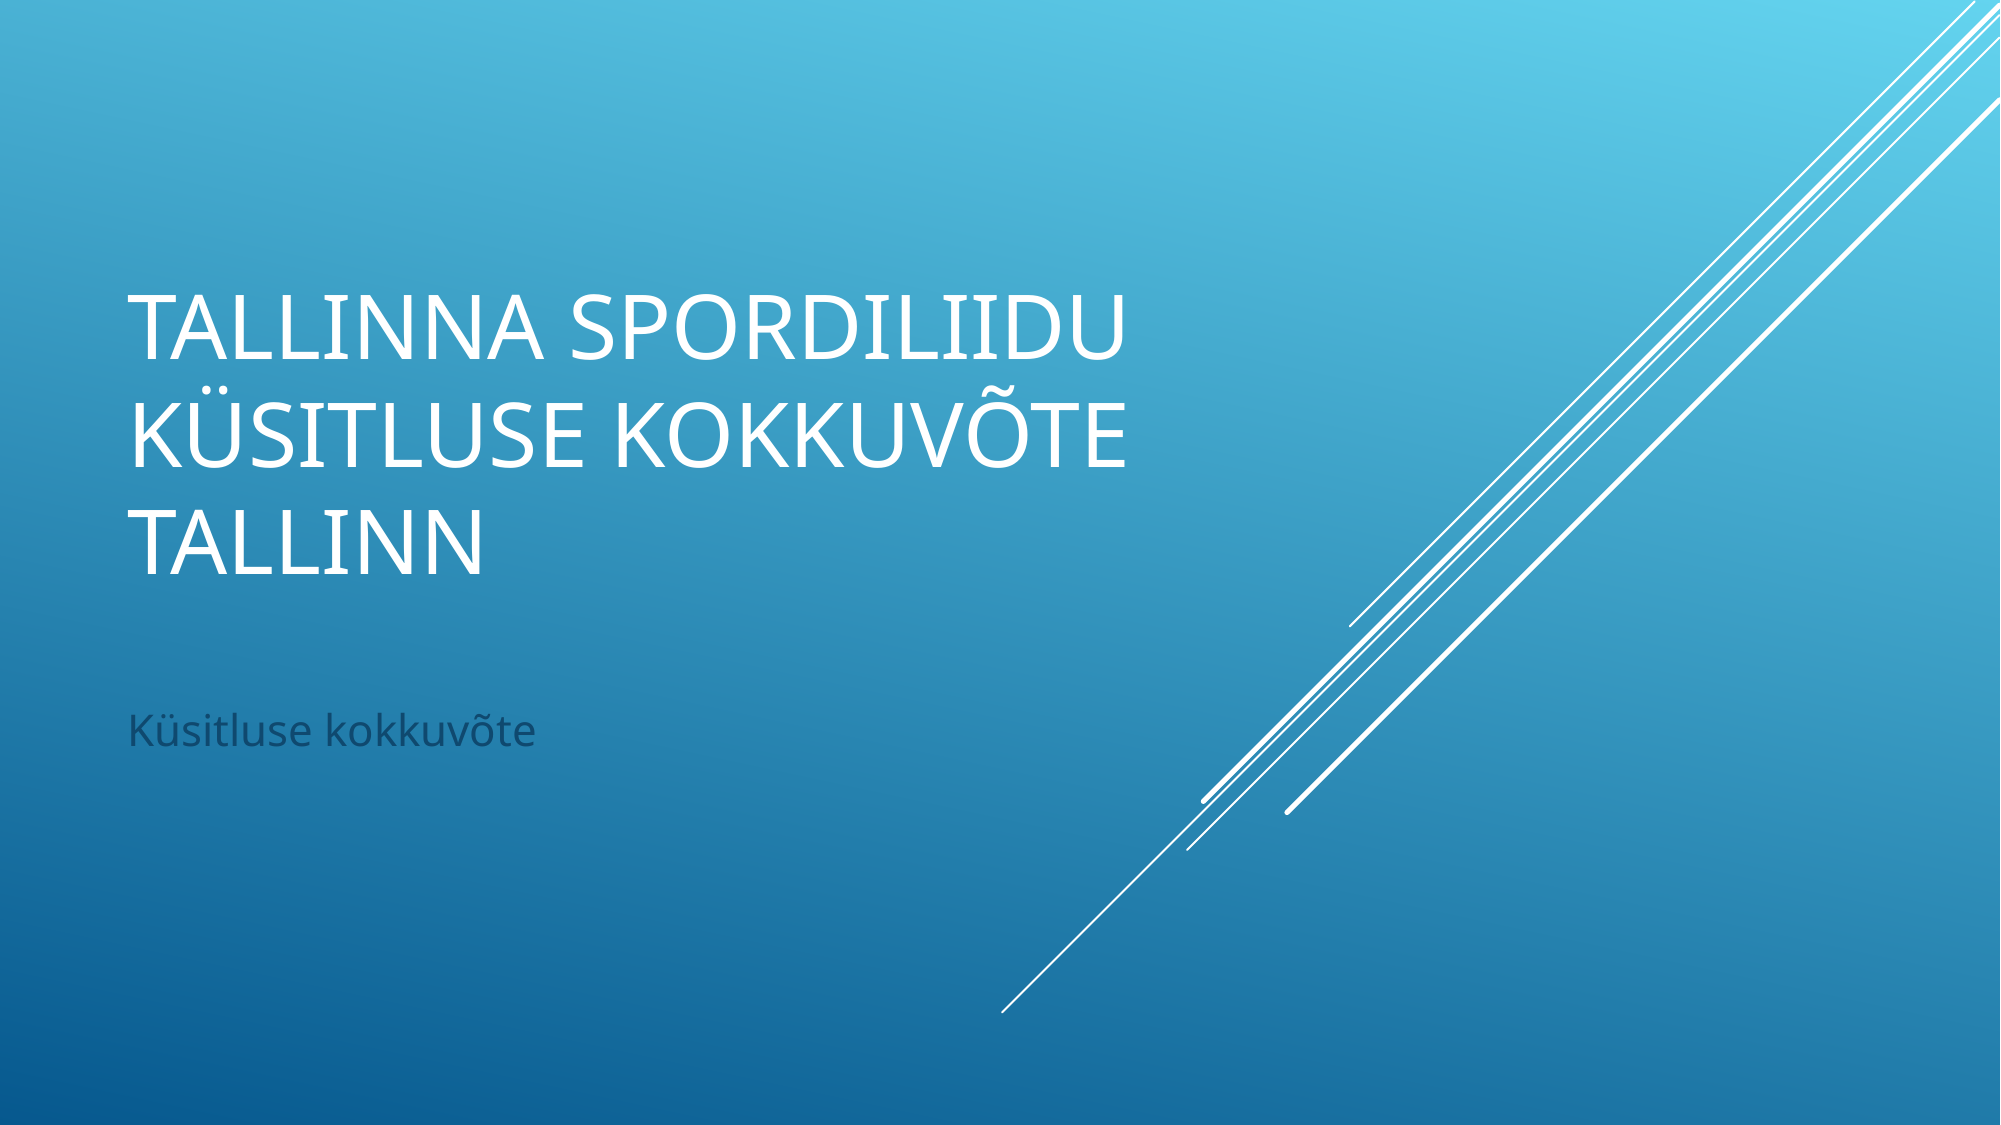

# TALLINNA SPORDILIIDU KÜSITLUSE KOKKUVÕTE tallinn
Küsitluse kokkuvõte